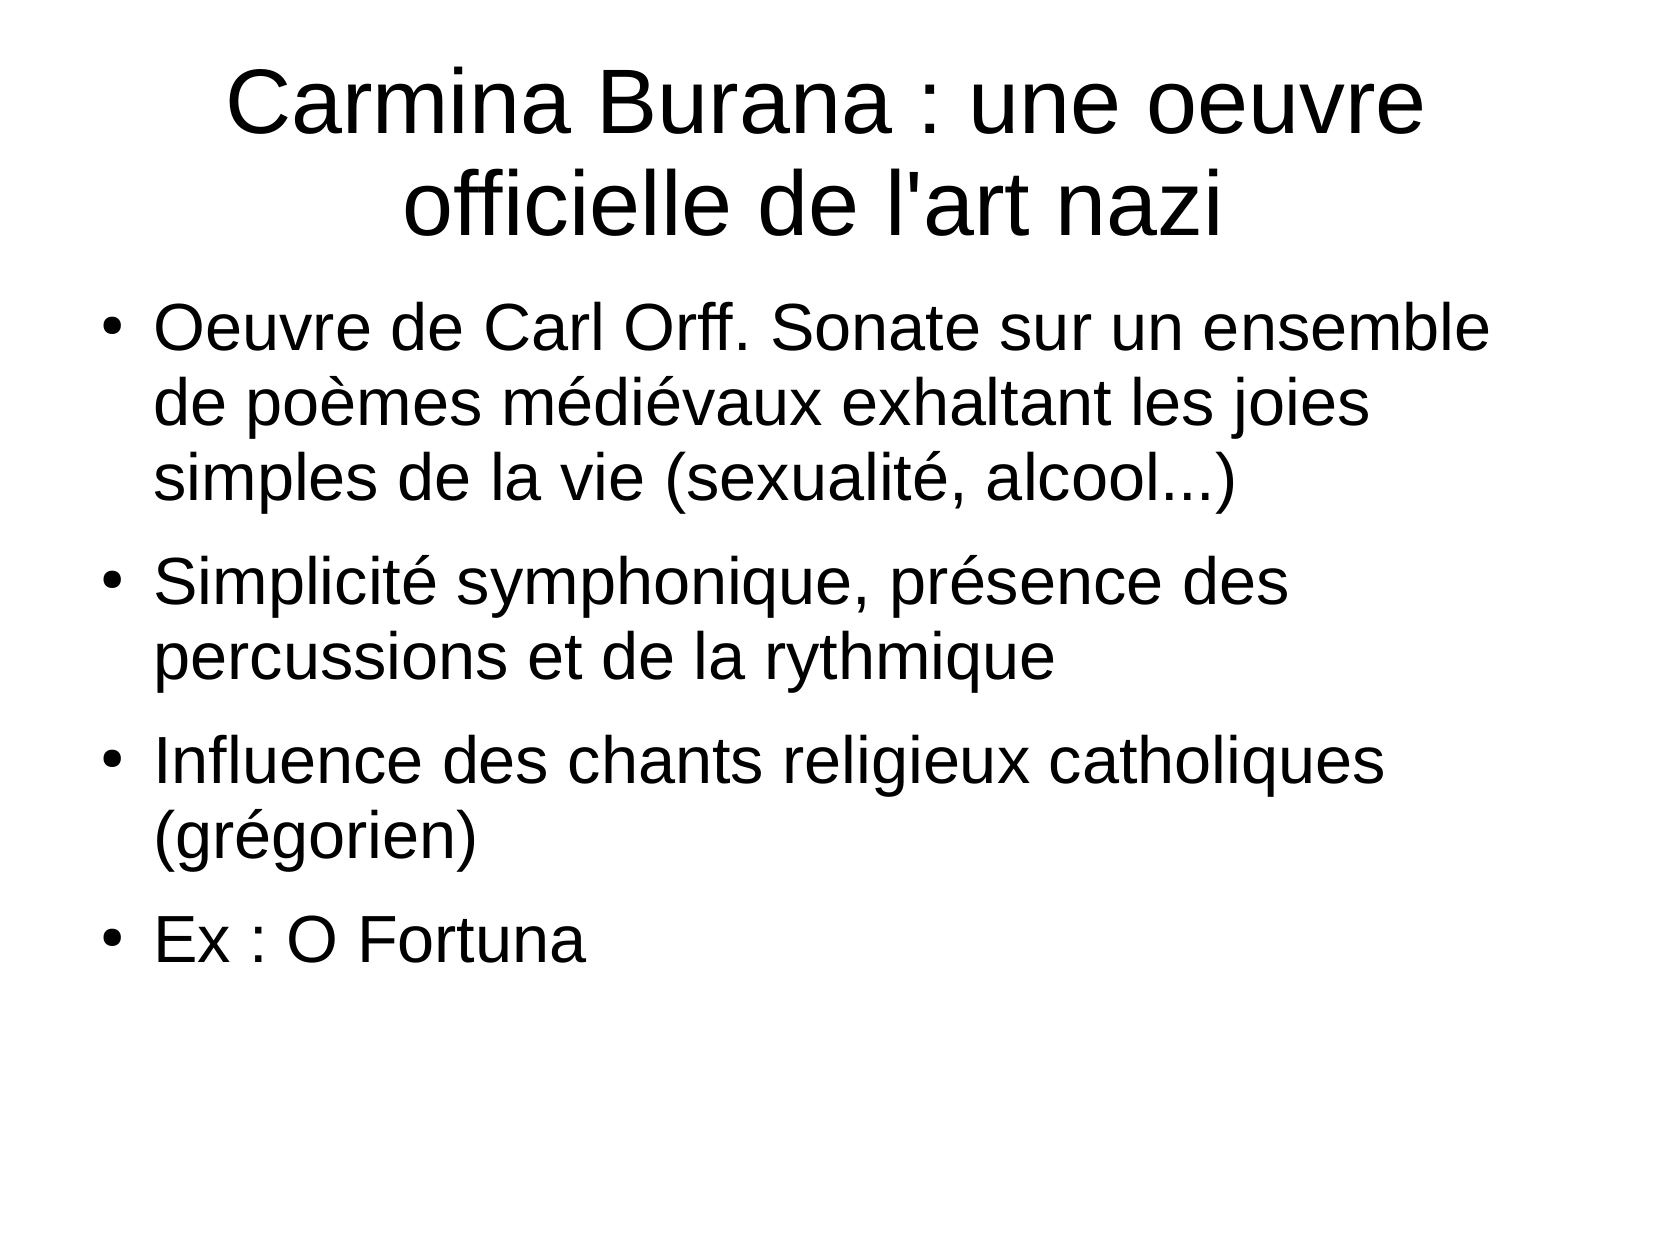

# Carmina Burana : une oeuvre officielle de l'art nazi
Oeuvre de Carl Orff. Sonate sur un ensemble de poèmes médiévaux exhaltant les joies simples de la vie (sexualité, alcool...)
Simplicité symphonique, présence des percussions et de la rythmique
Influence des chants religieux catholiques (grégorien)
Ex : O Fortuna